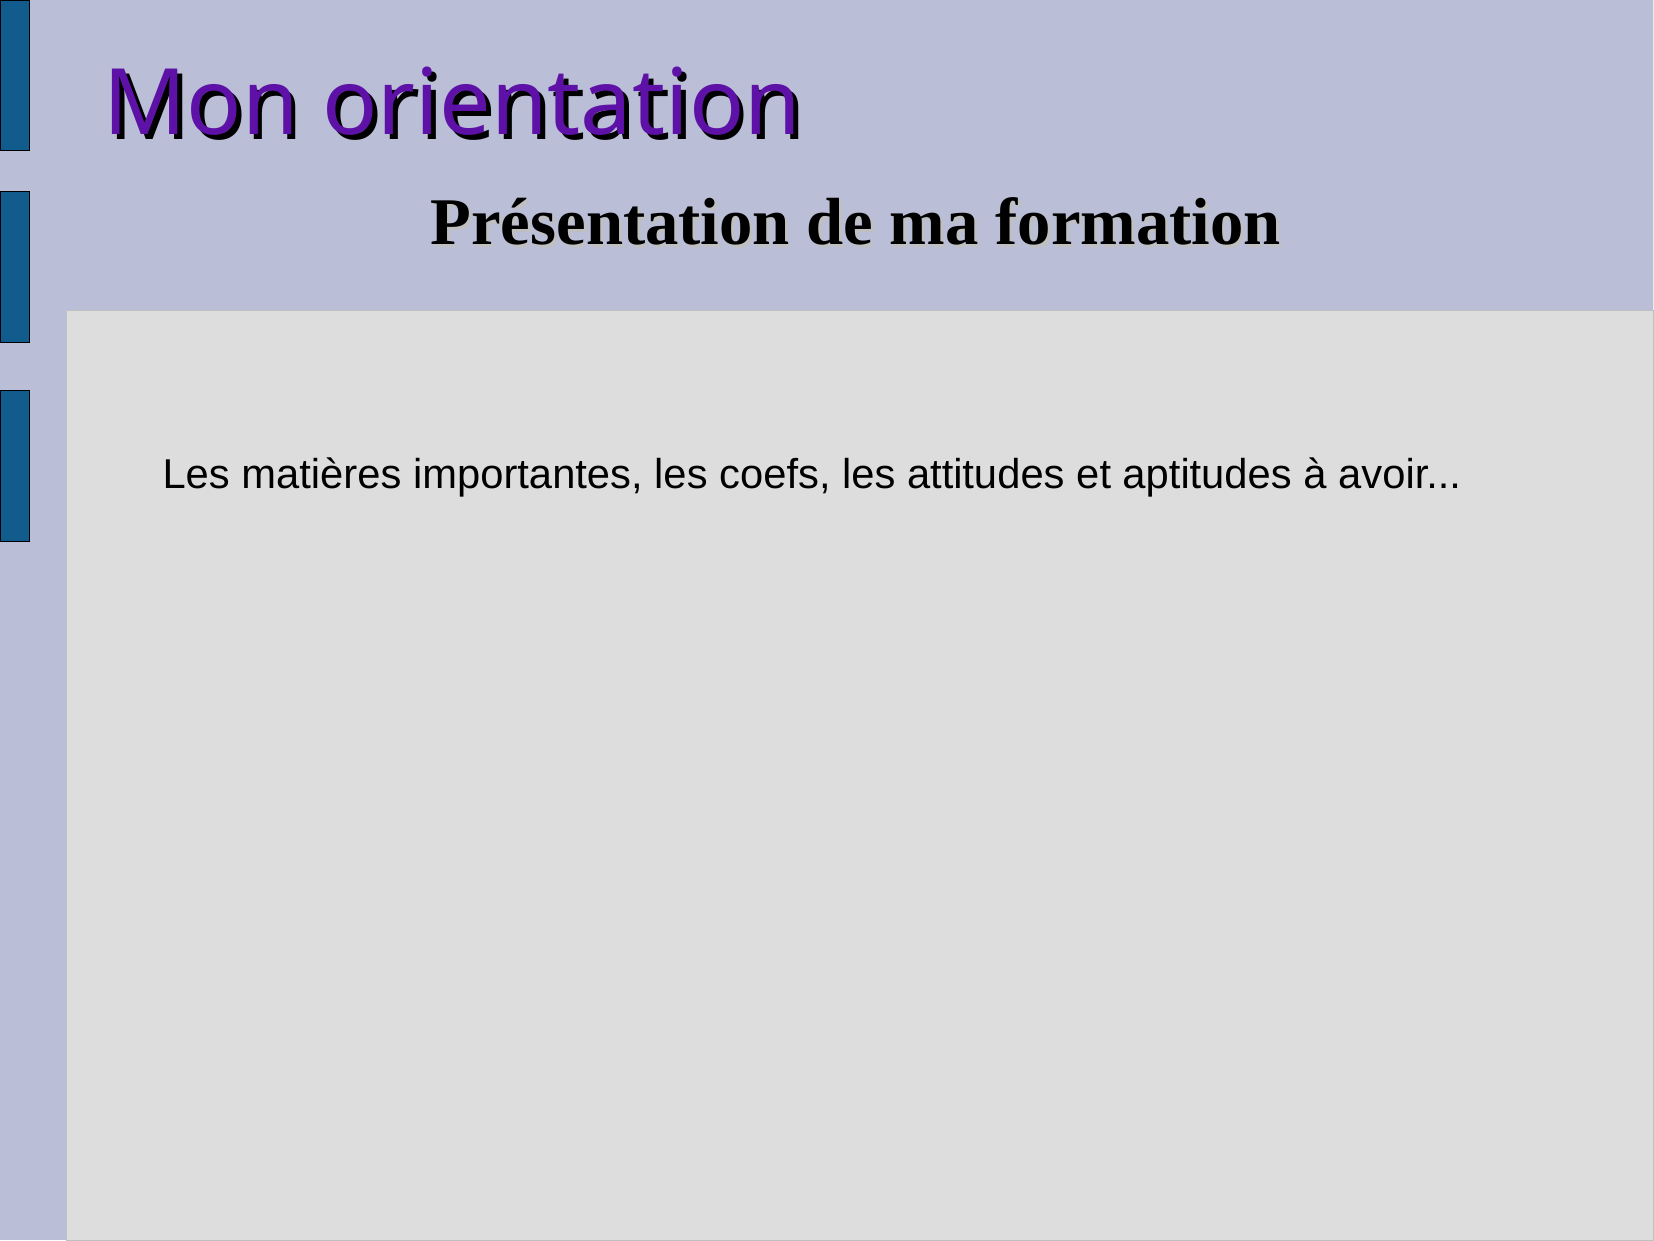

Mon orientation
Présentation de ma formation
Les matières importantes, les coefs, les attitudes et aptitudes à avoir...